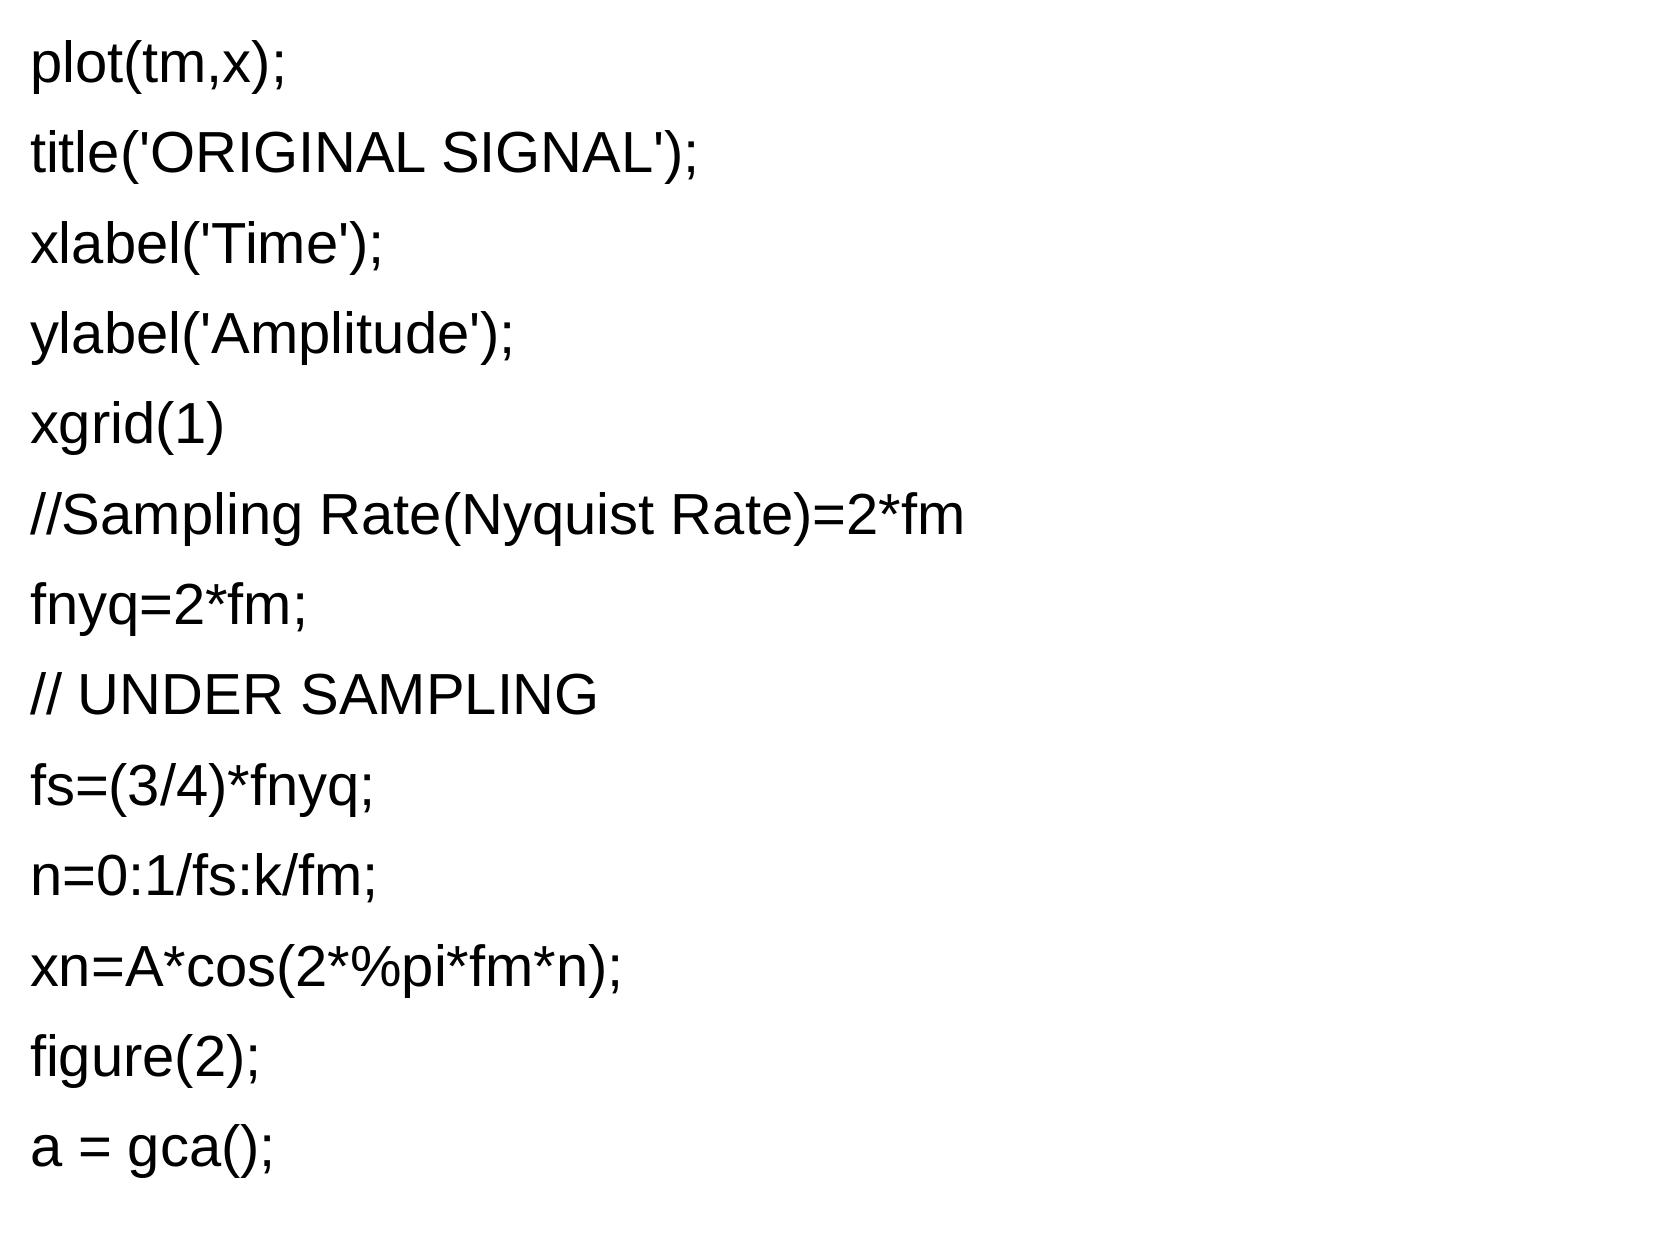

# plot(tm,x);
title('ORIGINAL SIGNAL');
xlabel('Time');
ylabel('Amplitude');
xgrid(1)
//Sampling Rate(Nyquist Rate)=2*fm
fnyq=2*fm;
// UNDER SAMPLING
fs=(3/4)*fnyq;
n=0:1/fs:k/fm;
xn=A*cos(2*%pi*fm*n);
figure(2);
a = gca();